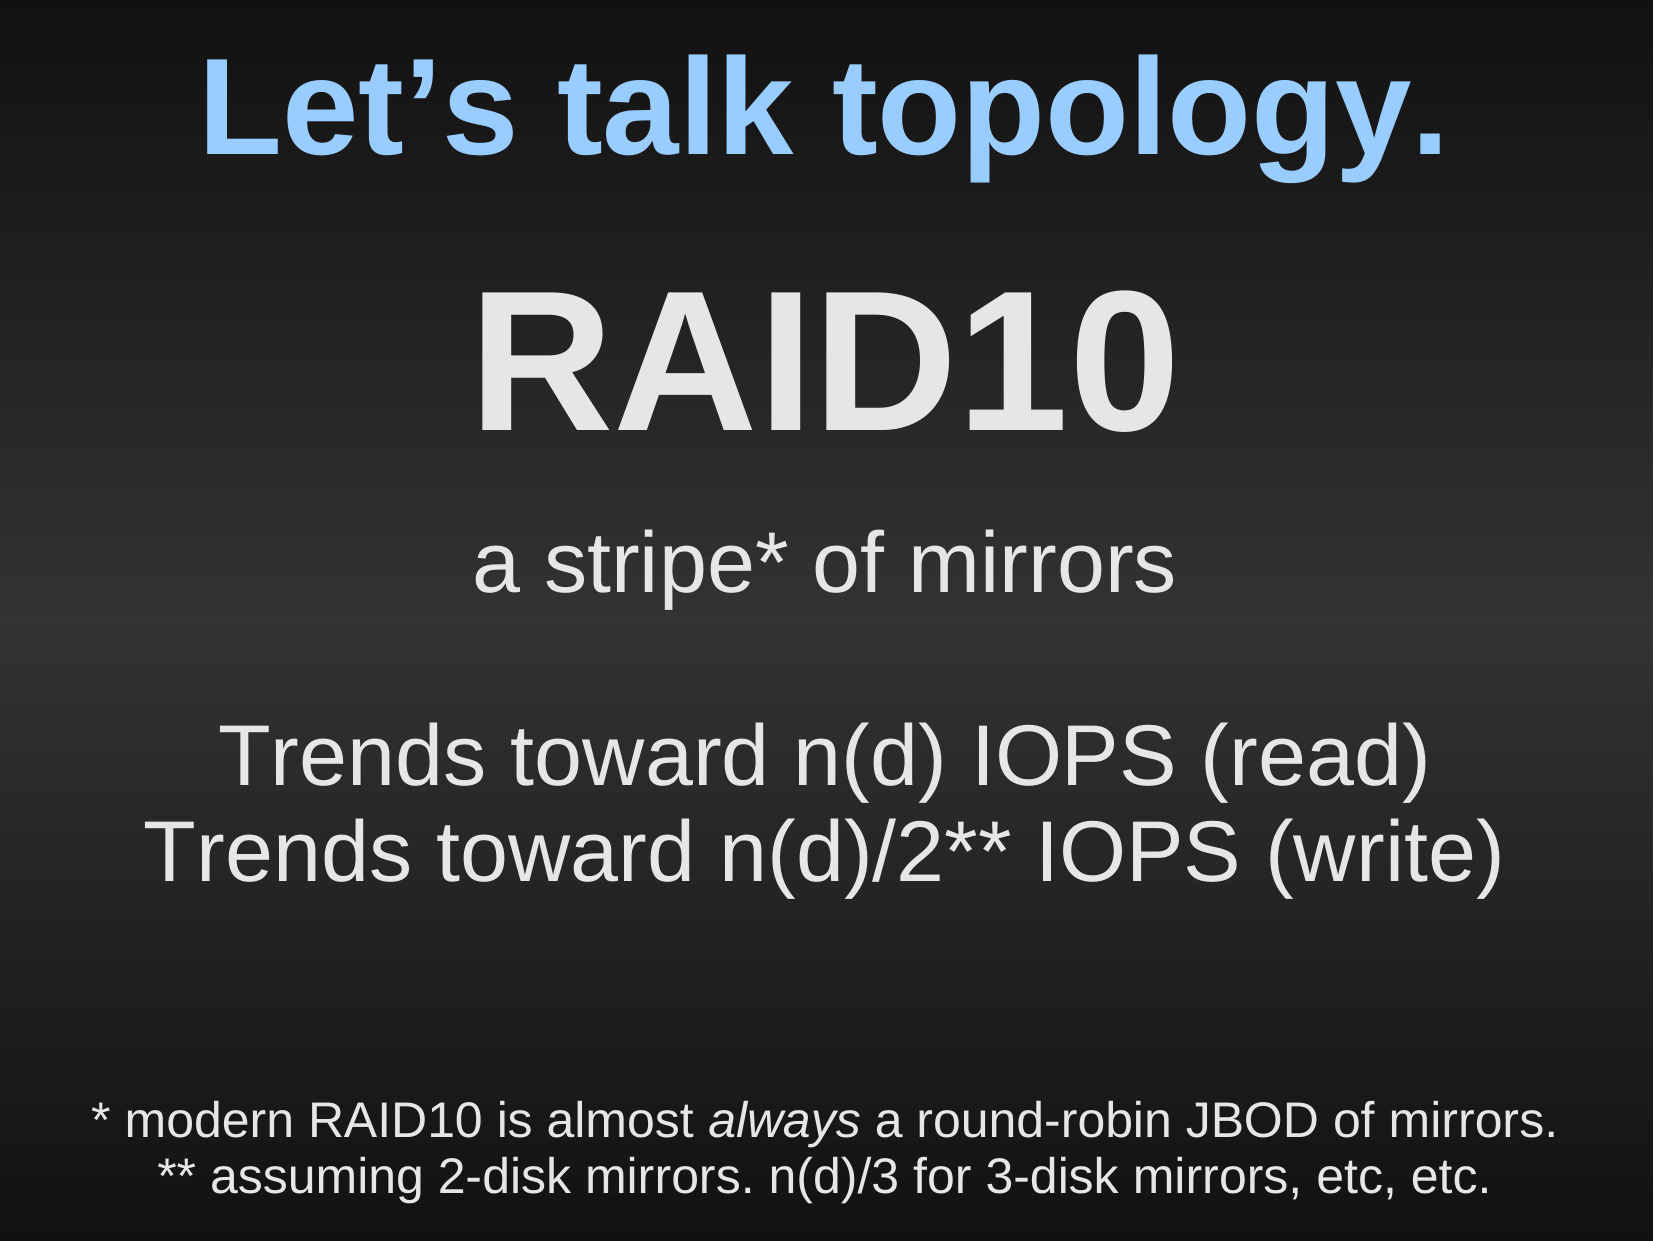

# Let’s talk topology.
RAID10
a stripe* of mirrors
Trends toward n(d) IOPS (read)
Trends toward n(d)/2** IOPS (write)
* modern RAID10 is almost always a round-robin JBOD of mirrors.
** assuming 2-disk mirrors. n(d)/3 for 3-disk mirrors, etc, etc.